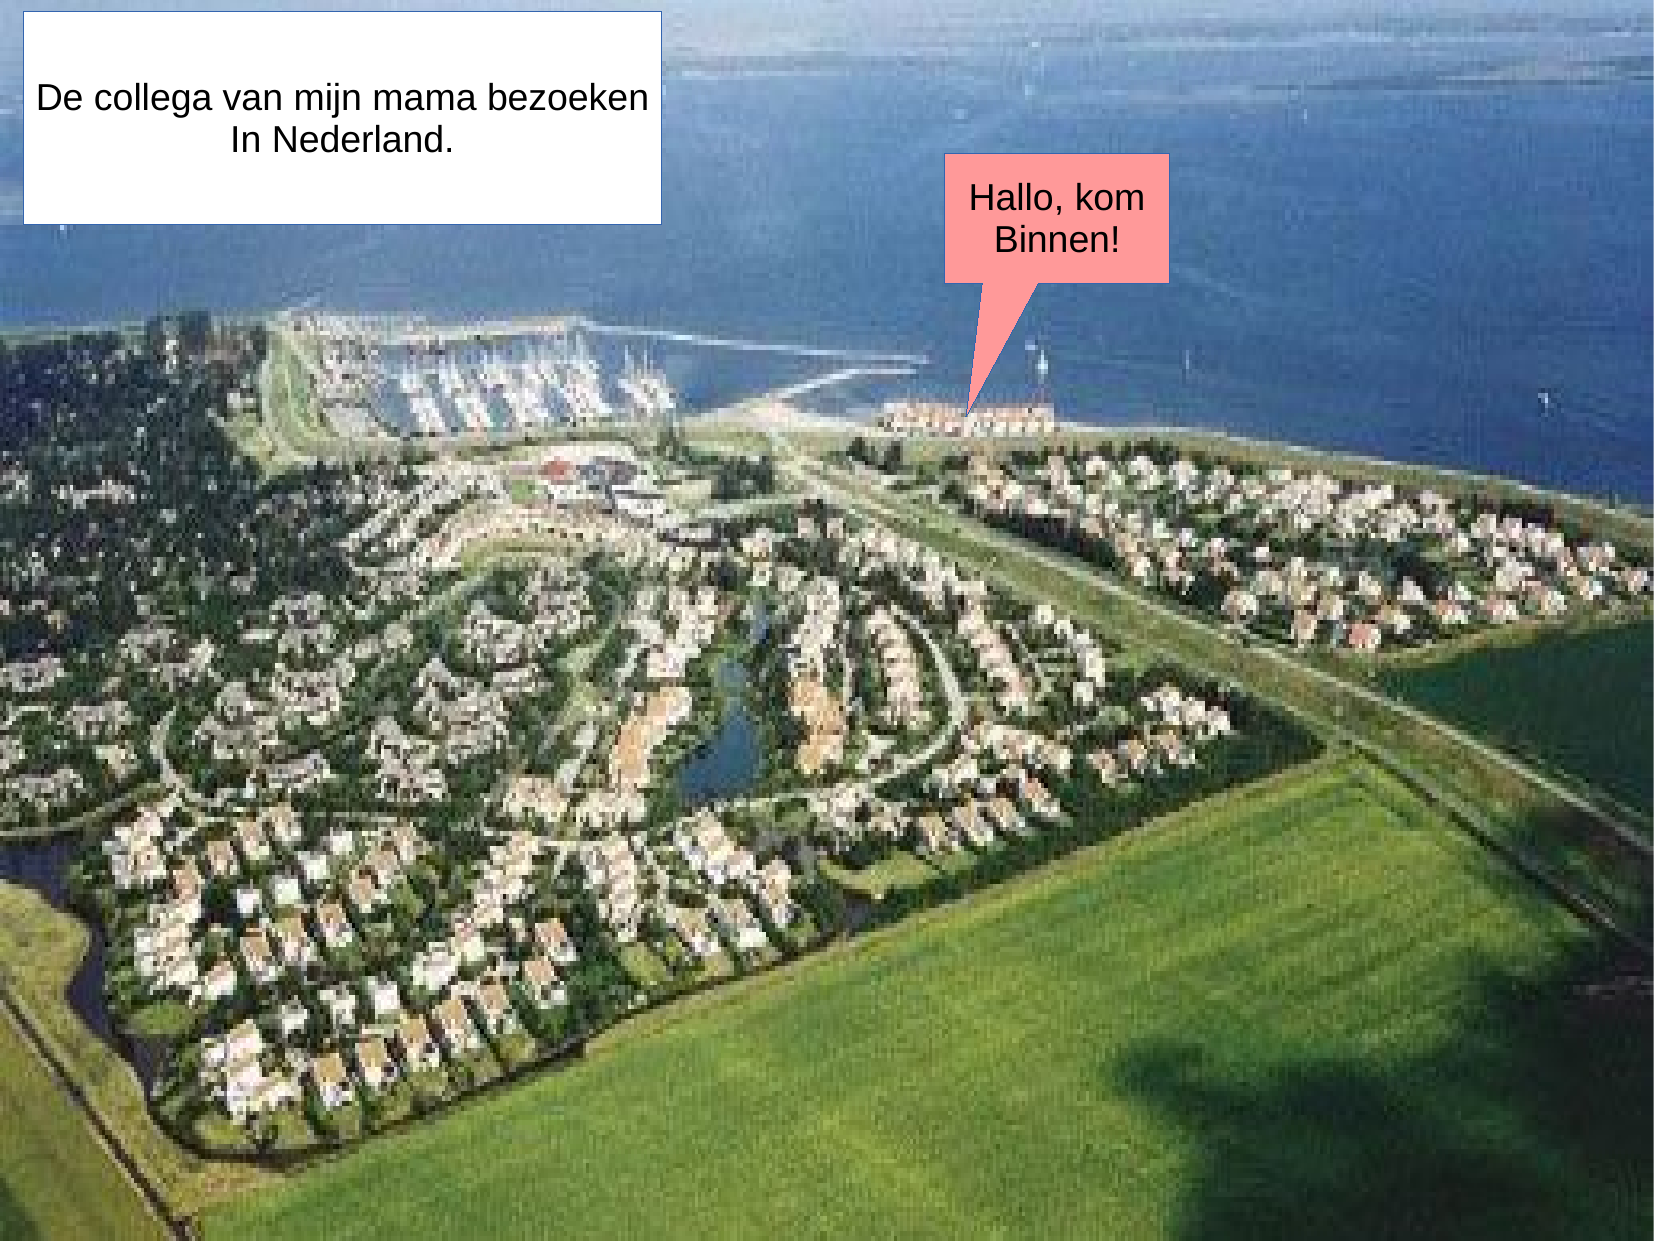

De collega van mijn mama bezoeken
In Nederland.
Hallo, kom
Binnen!